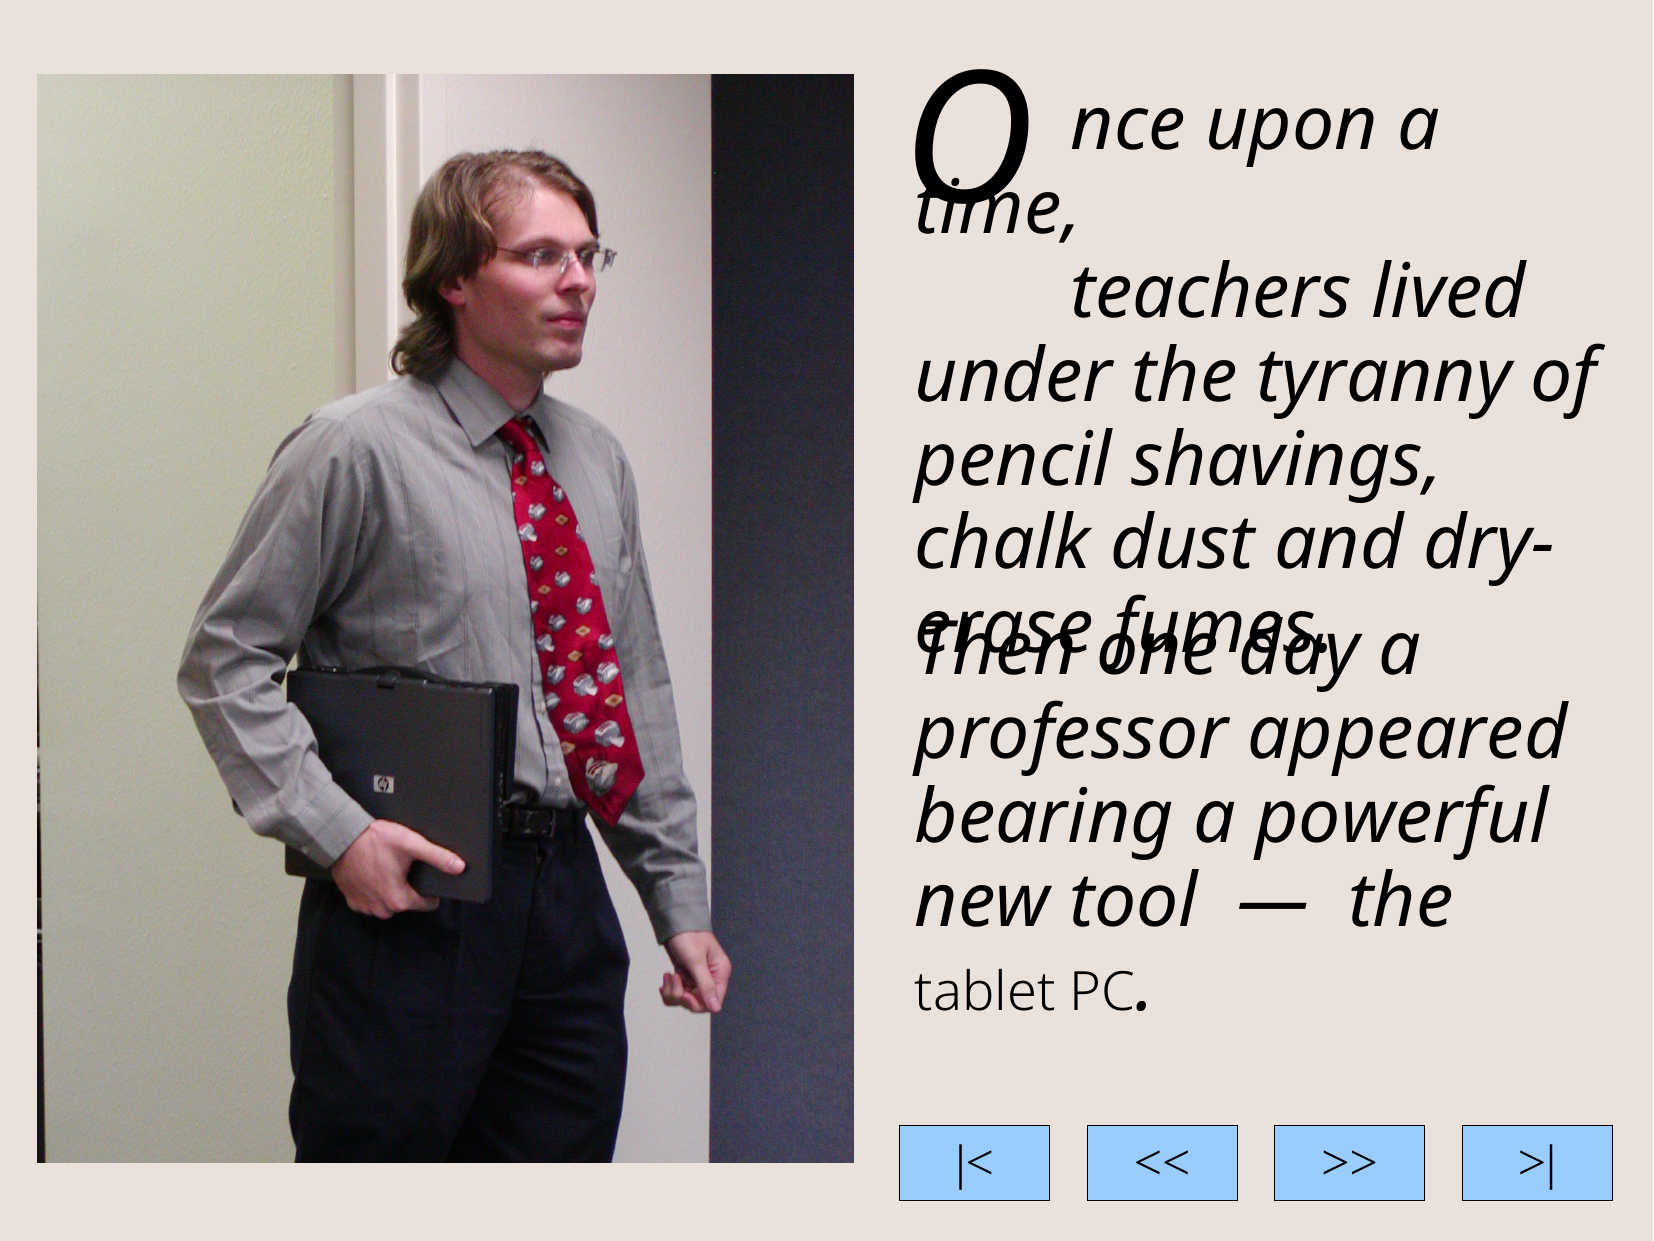

O
 nce upon a time,
 teachers lived under the tyranny of pencil shavings, chalk dust and dry-erase fumes.
Then one day a professor appeared bearing a powerful new tool — the tablet PC.